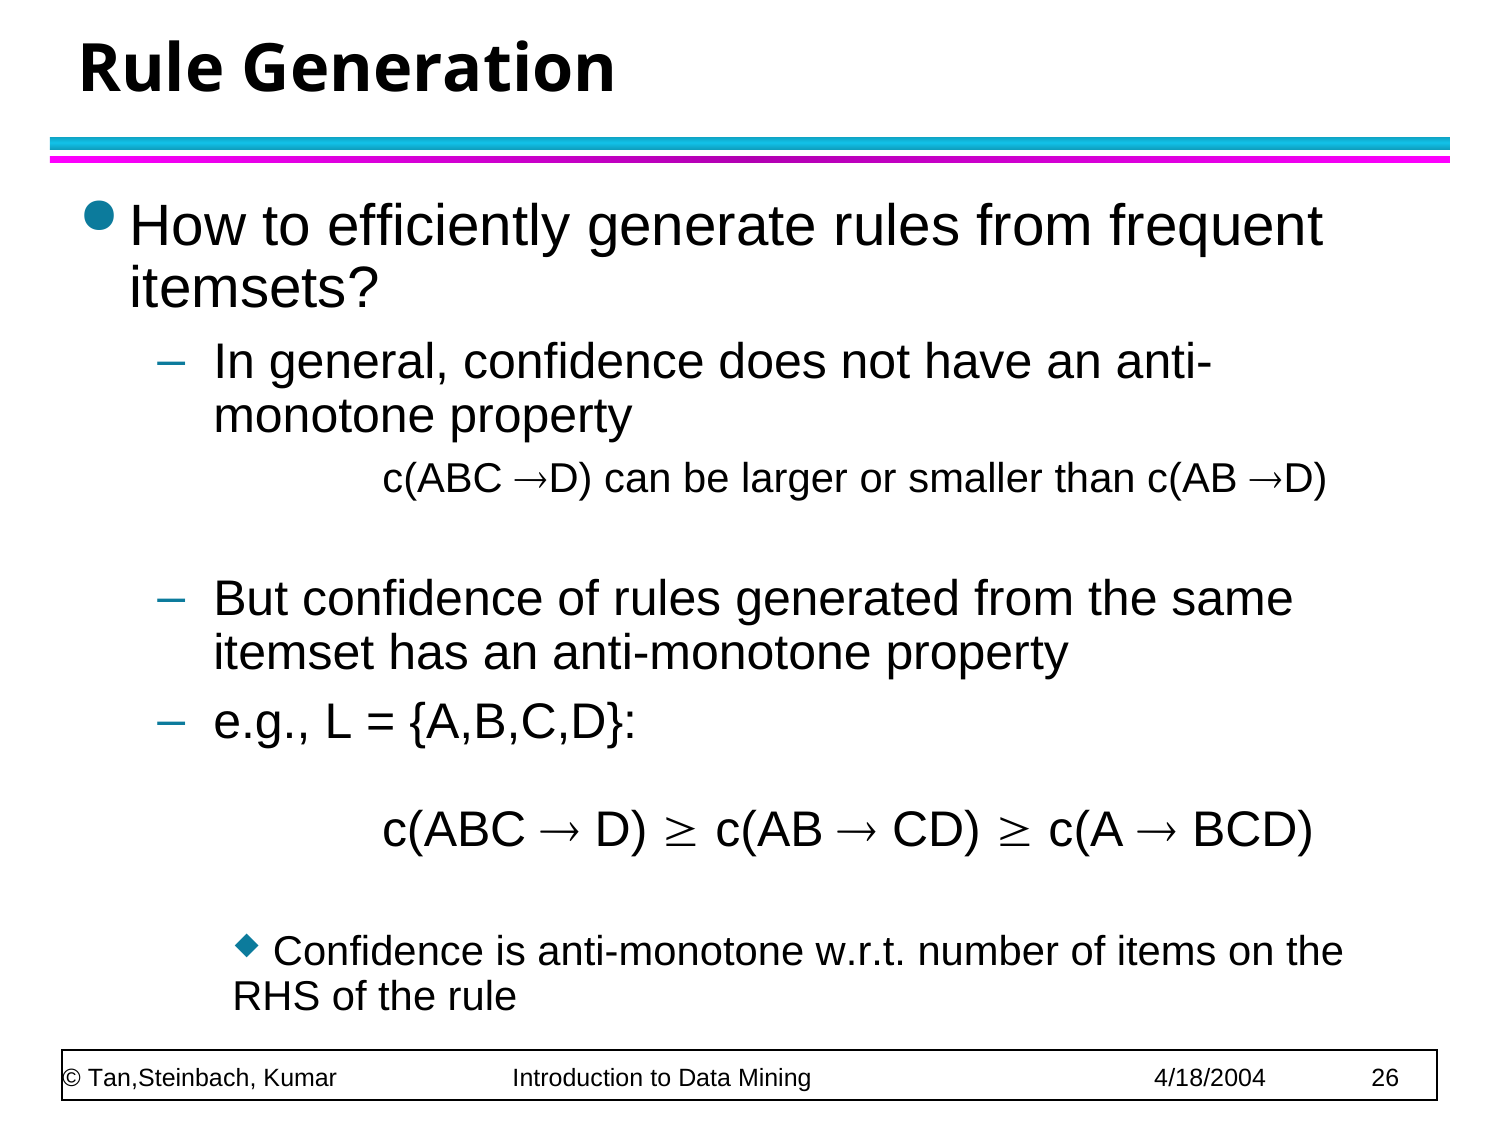

# Rule Generation
How to efficiently generate rules from frequent itemsets?
In general, confidence does not have an anti-monotone property
	c(ABC D) can be larger or smaller than c(AB D)
But confidence of rules generated from the same itemset has an anti-monotone property
e.g., L = {A,B,C,D}:
		c(ABC  D)  c(AB  CD)  c(A  BCD)
 Confidence is anti-monotone w.r.t. number of items on the RHS of the rule